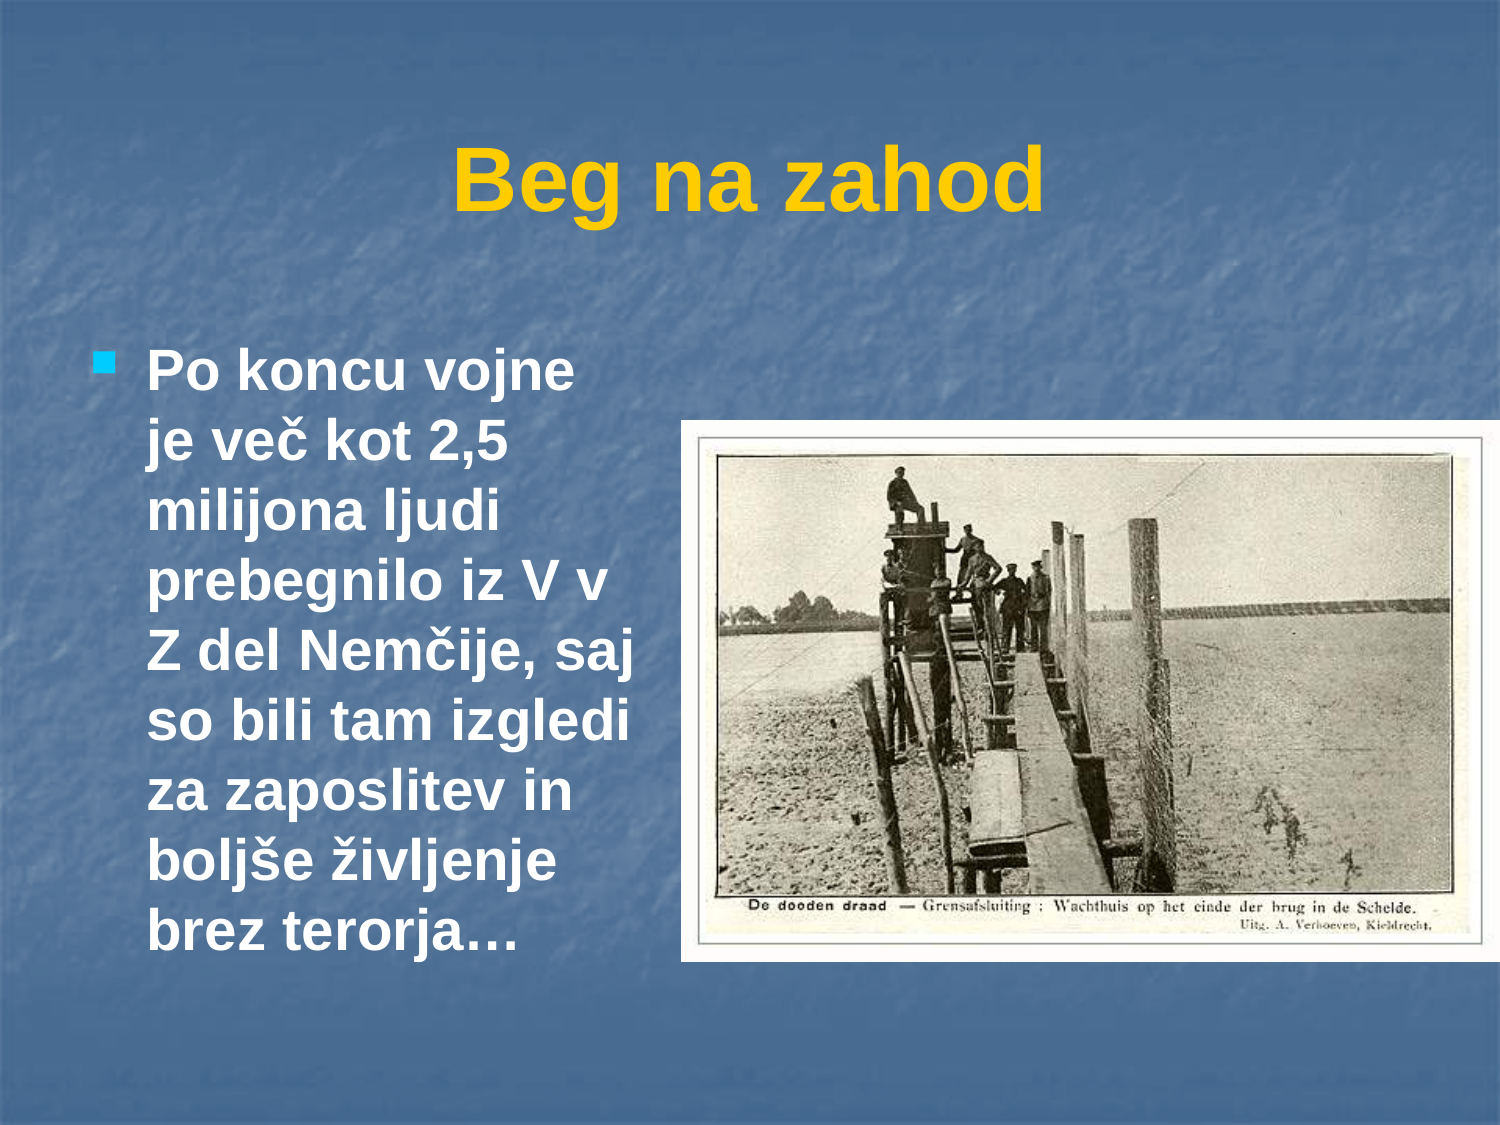

# Beg na zahod
Po koncu vojne je več kot 2,5 milijona ljudi prebegnilo iz V v Z del Nemčije, saj so bili tam izgledi za zaposlitev in boljše življenje brez terorja…